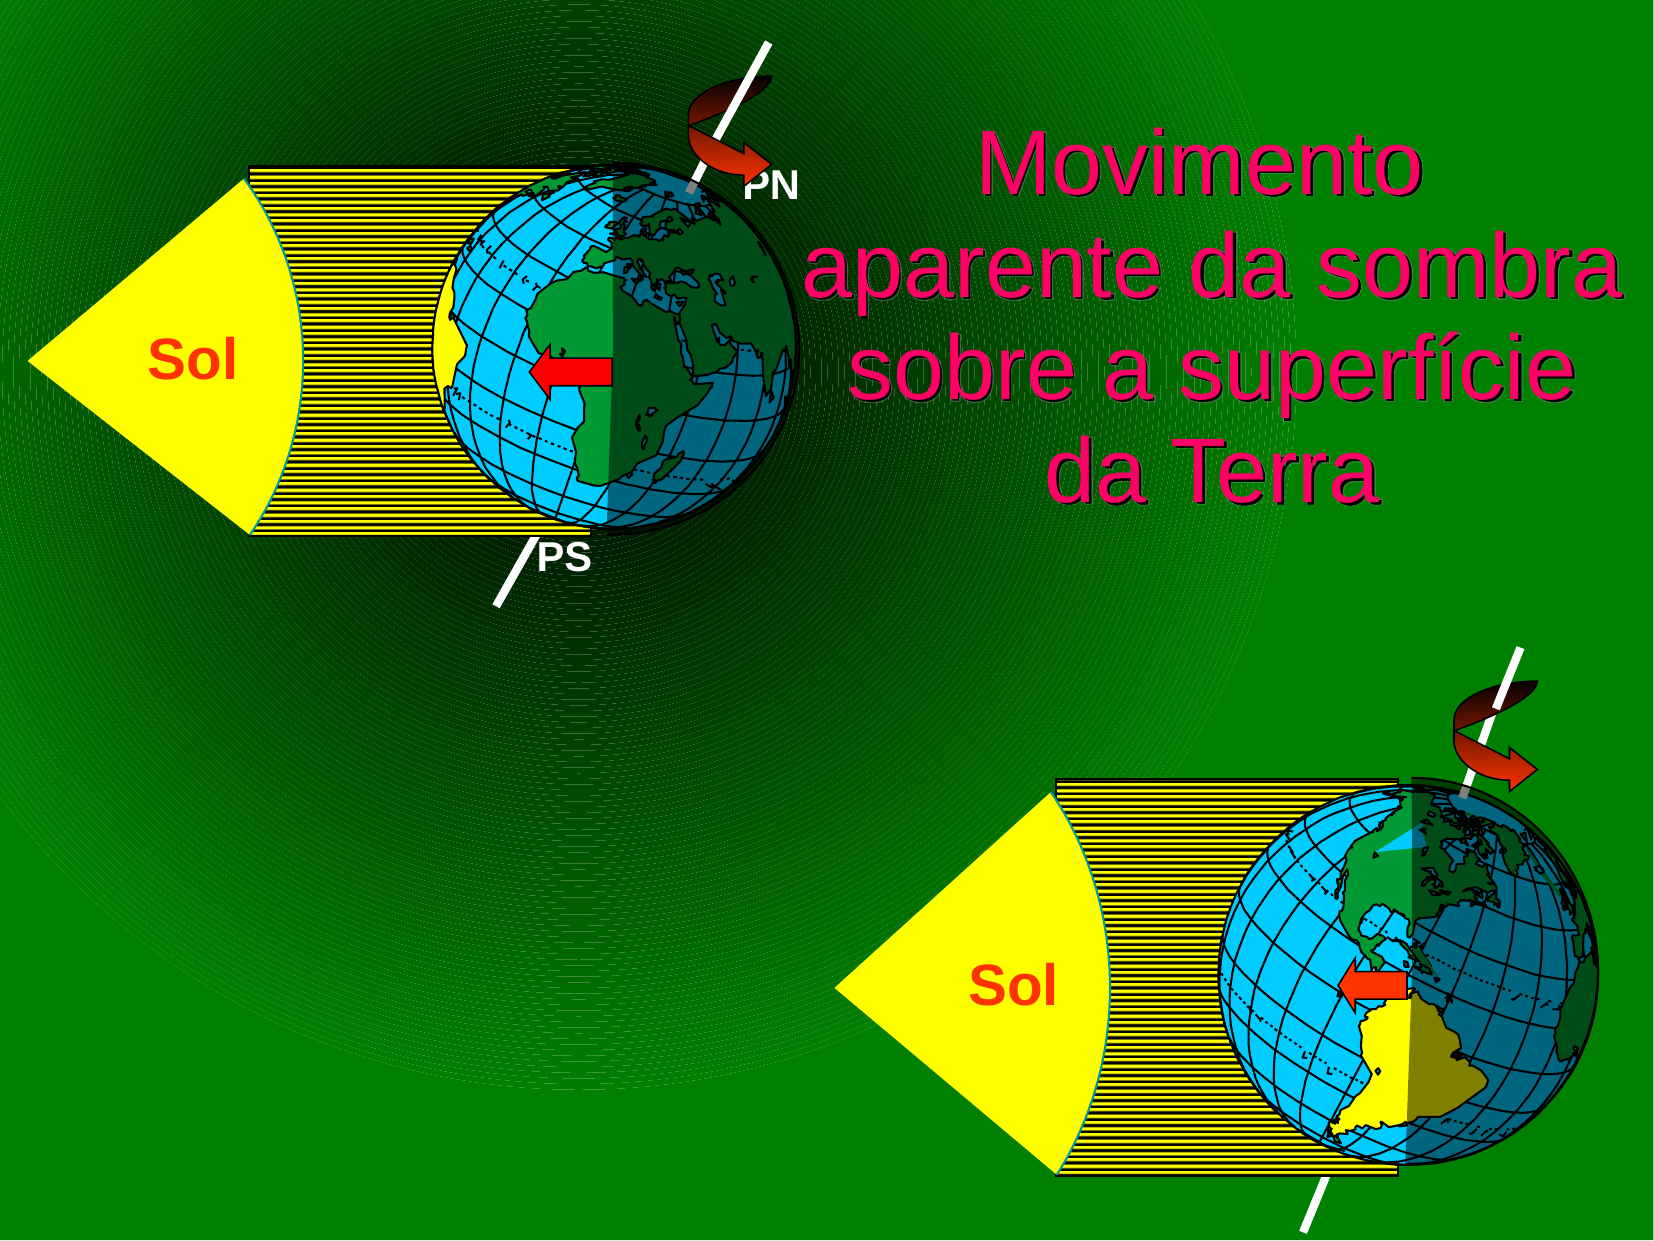

# Movimento aparente da sombra sobre a superfície da Terra
PN
Sol
PS
Sol